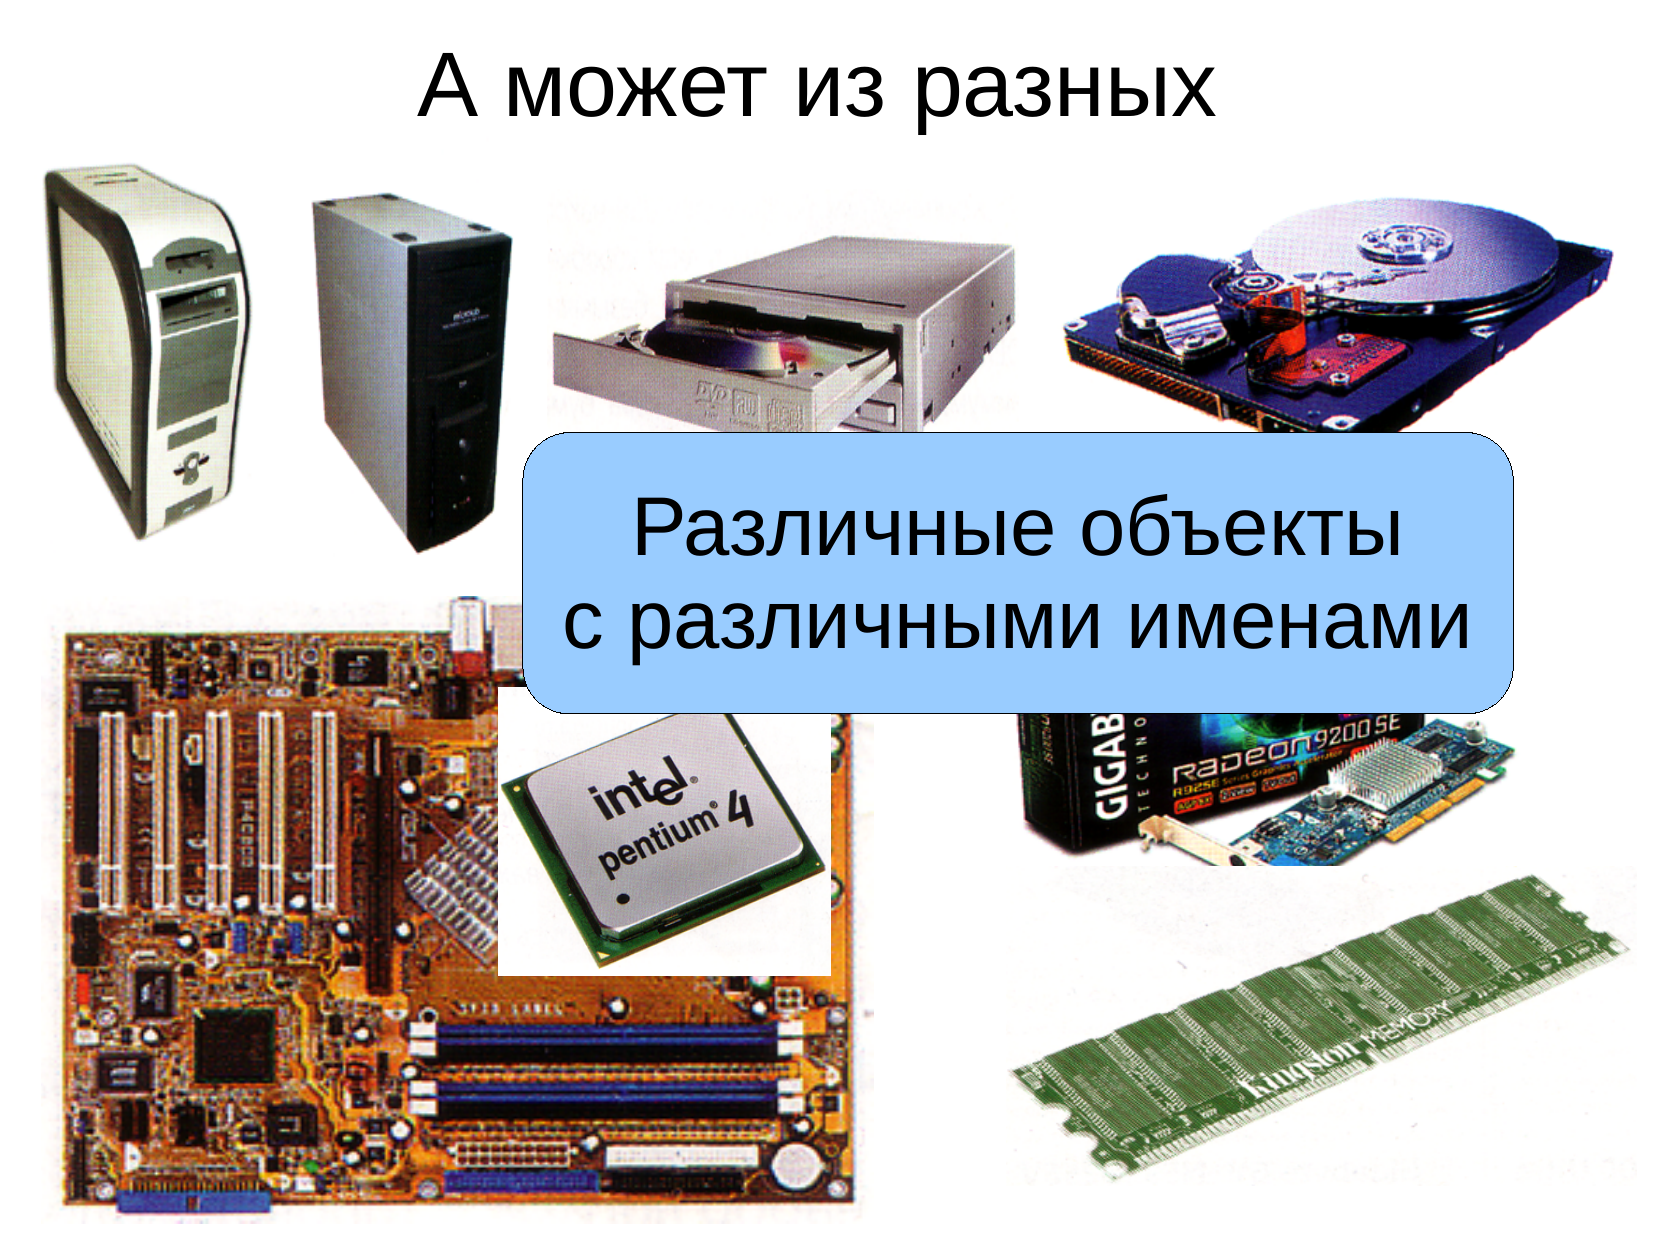

А может из разных
Различные объекты
с различными именами